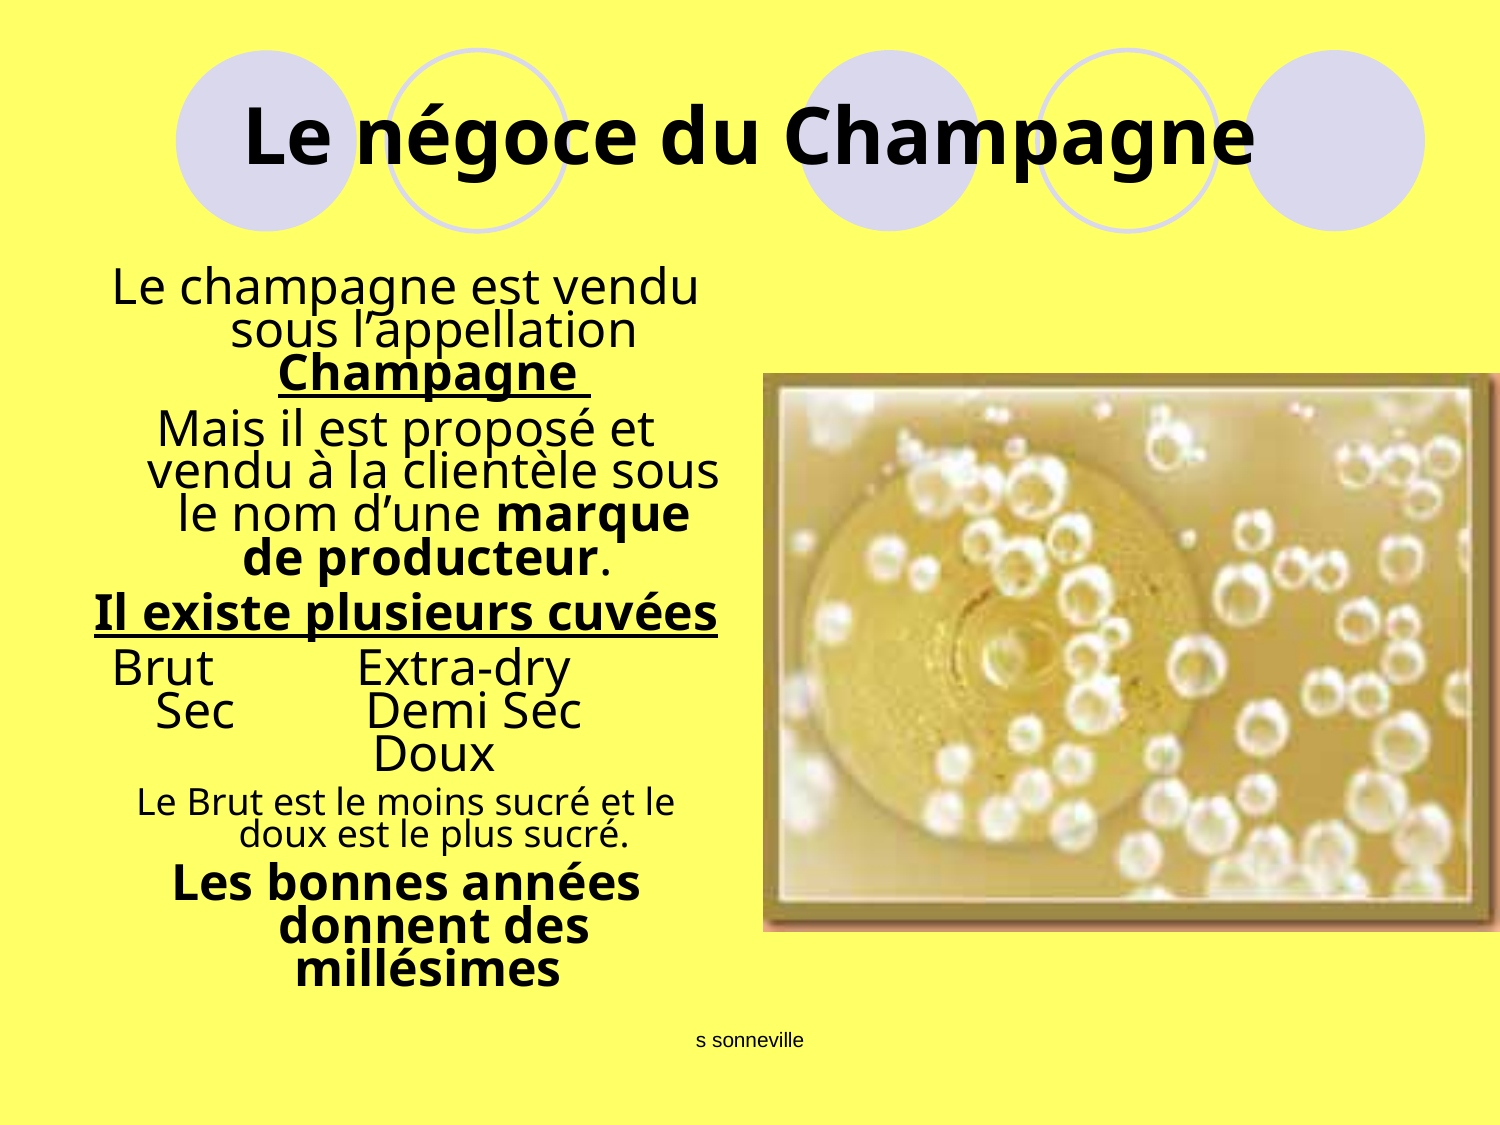

# Le négoce du Champagne
Le champagne est vendu sous l’appellation Champagne
Mais il est proposé et vendu à la clientèle sous le nom d’une marque de producteur.
Il existe plusieurs cuvées
Brut Extra-dry Sec Demi Sec Doux
Le Brut est le moins sucré et le doux est le plus sucré.
Les bonnes années donnent des millésimes